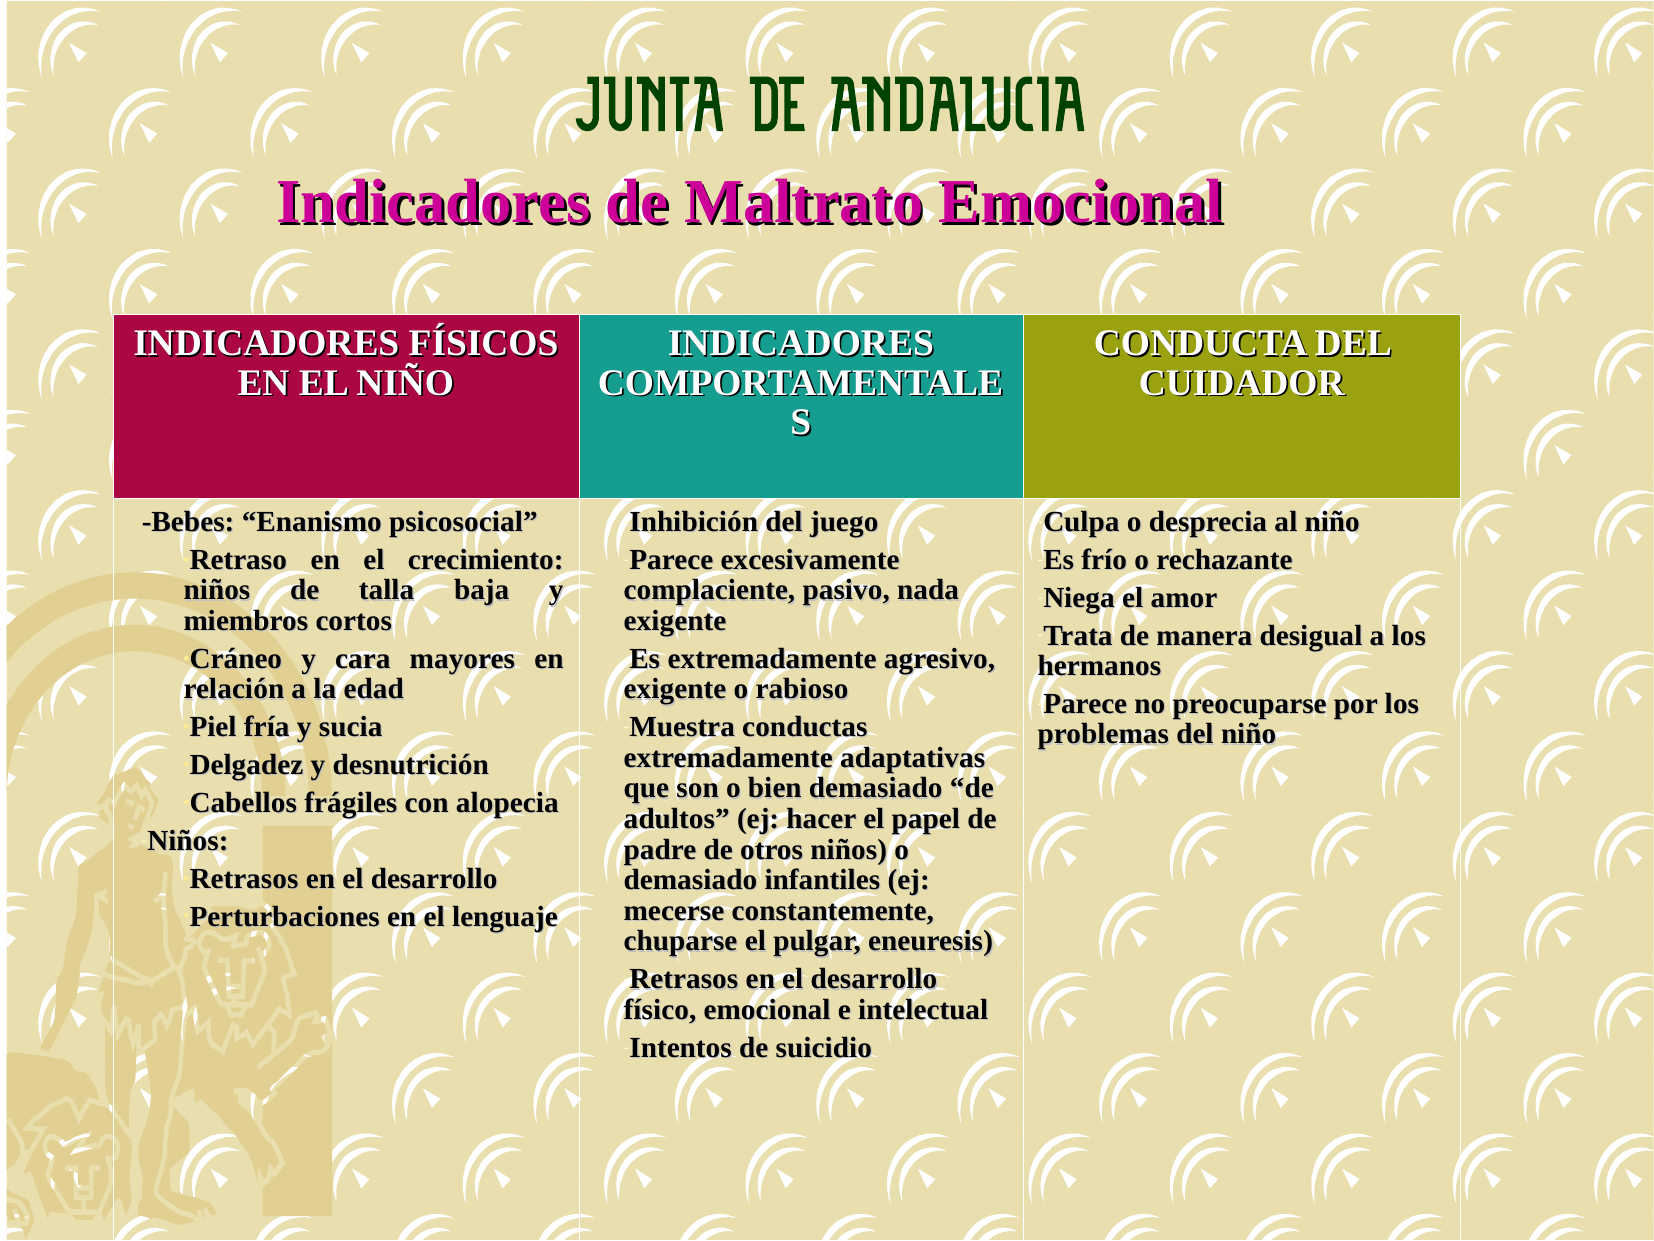

Indicadores de Maltrato Emocional
#
| INDICADORES FÍSICOS EN EL NIÑO | INDICADORES COMPORTAMENTALES | CONDUCTA DEL CUIDADOR |
| --- | --- | --- |
| -Bebes: “Enanismo psicosocial” Retraso en el crecimiento: niños de talla baja y miembros cortos Cráneo y cara mayores en relación a la edad Piel fría y sucia Delgadez y desnutrición Cabellos frágiles con alopecia Niños: Retrasos en el desarrollo Perturbaciones en el lenguaje | Inhibición del juego Parece excesivamente complaciente, pasivo, nada exigente Es extremadamente agresivo, exigente o rabioso Muestra conductas extremadamente adaptativas que son o bien demasiado “de adultos” (ej: hacer el papel de padre de otros niños) o demasiado infantiles (ej: mecerse constantemente, chuparse el pulgar, eneuresis) Retrasos en el desarrollo físico, emocional e intelectual Intentos de suicidio | Culpa o desprecia al niño Es frío o rechazante Niega el amor Trata de manera desigual a los hermanos Parece no preocuparse por los problemas del niño |